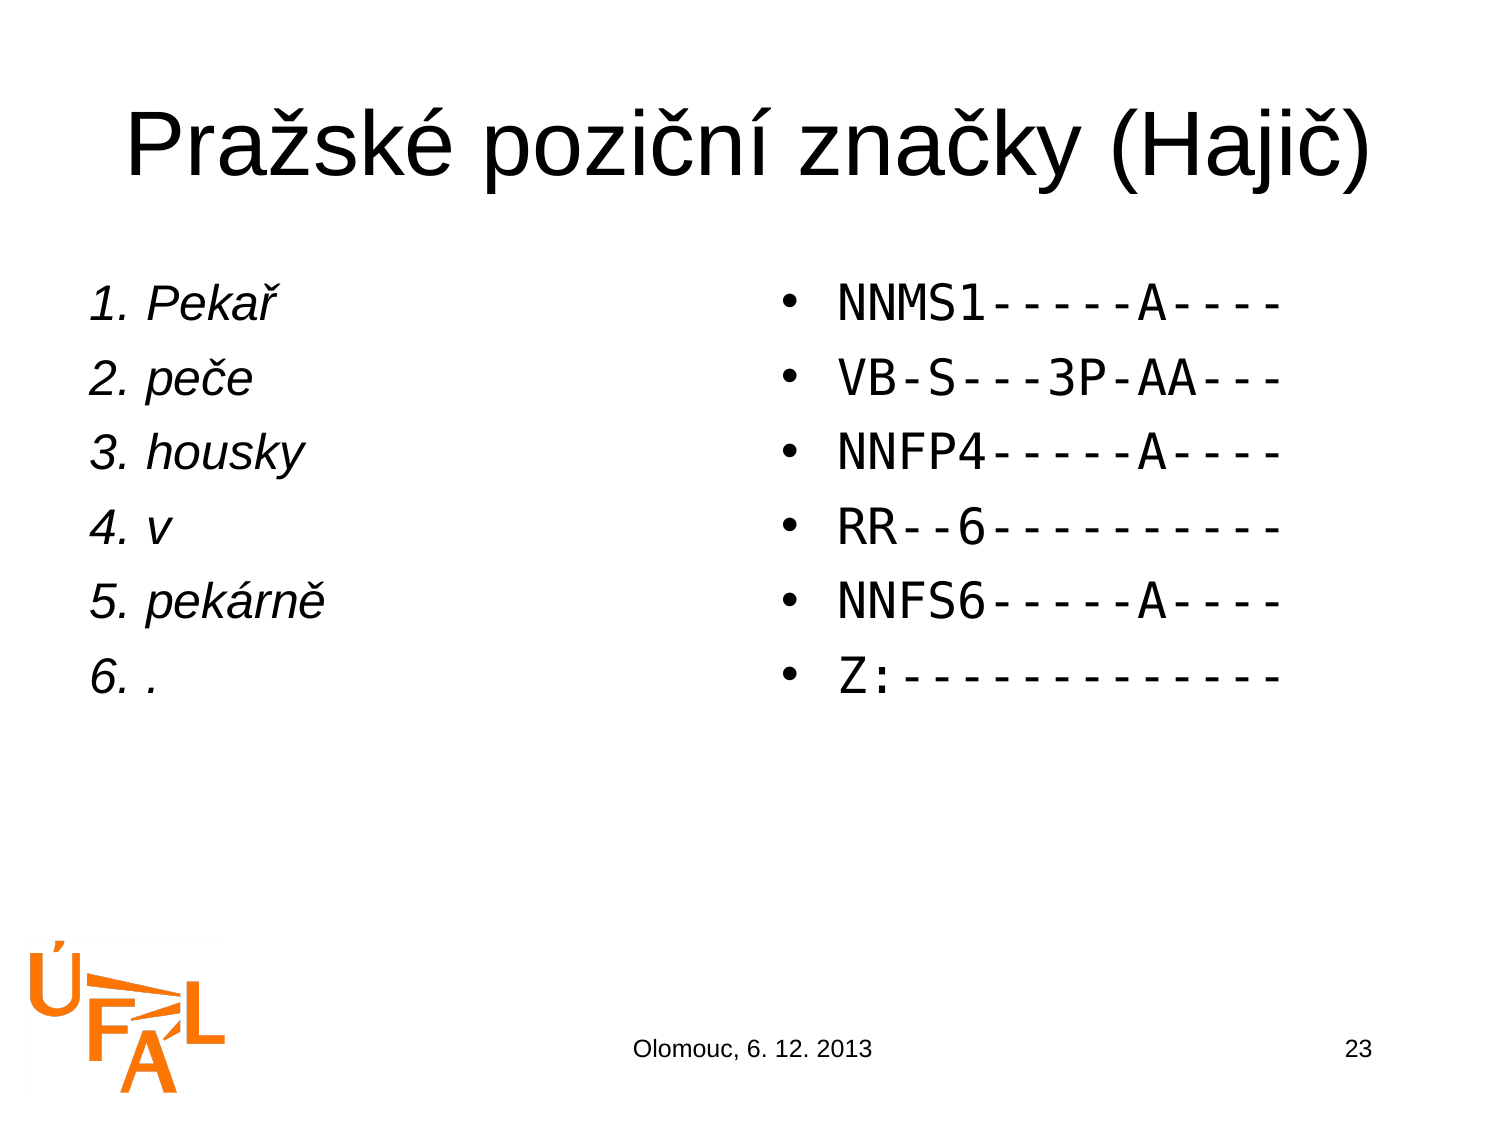

# Pražské poziční značky (Hajič)
Pekař
peče
housky
v
pekárně
.
NNMS1-----A----
VB-S---3P-AA---
NNFP4-----A----
RR--6----------
NNFS6-----A----
Z:-------------
Olomouc, 6. 12. 2013
23